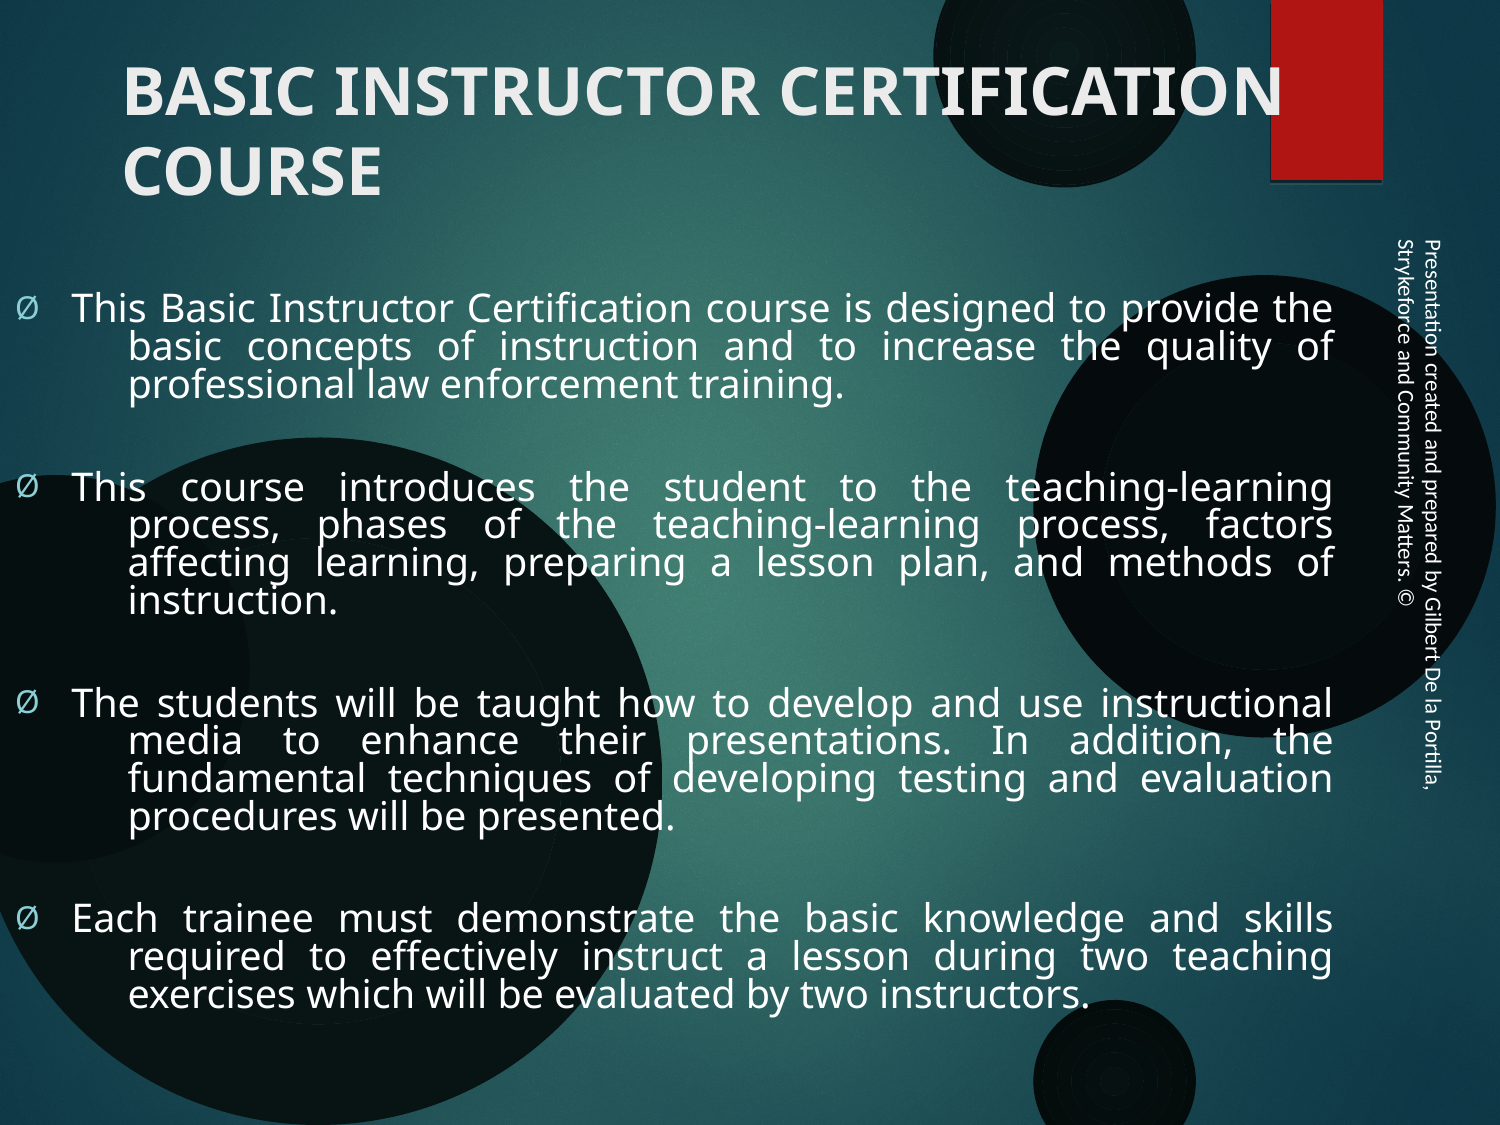

# BASIC INSTRUCTOR CERTIFICATION COURSE
This Basic Instructor Certification course is designed to provide the basic concepts of instruction and to increase the quality of professional law enforcement training.
This course introduces the student to the teaching-learning process, phases of the teaching-learning process, factors affecting learning, preparing a lesson plan, and methods of instruction.
The students will be taught how to develop and use instructional media to enhance their presentations. In addition, the fundamental techniques of developing testing and evaluation procedures will be presented.
Each trainee must demonstrate the basic knowledge and skills required to effectively instruct a lesson during two teaching exercises which will be evaluated by two instructors.
Presentation created and prepared by Gilbert De la Portilla, Strykeforce and Community Matters. ©